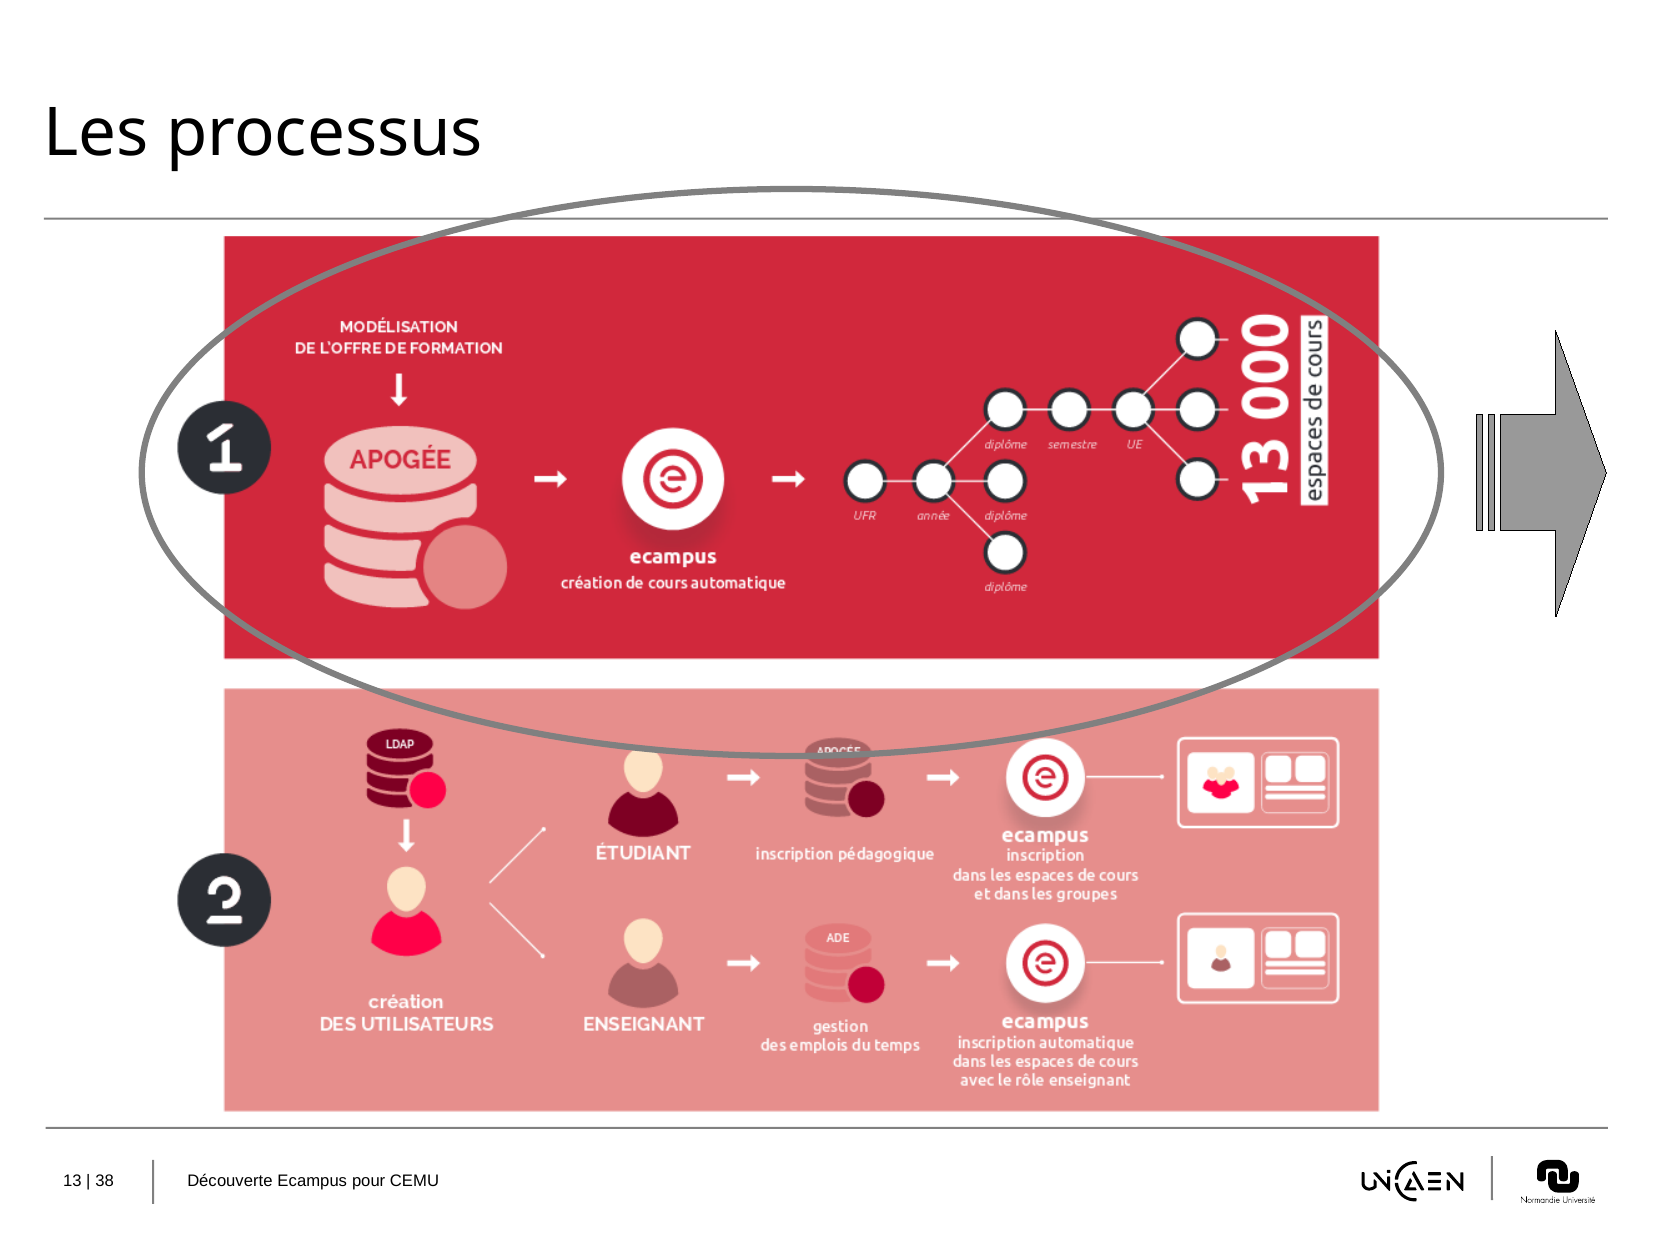

# Les processus
13
Découverte Ecampus pourn les personnels administratifs